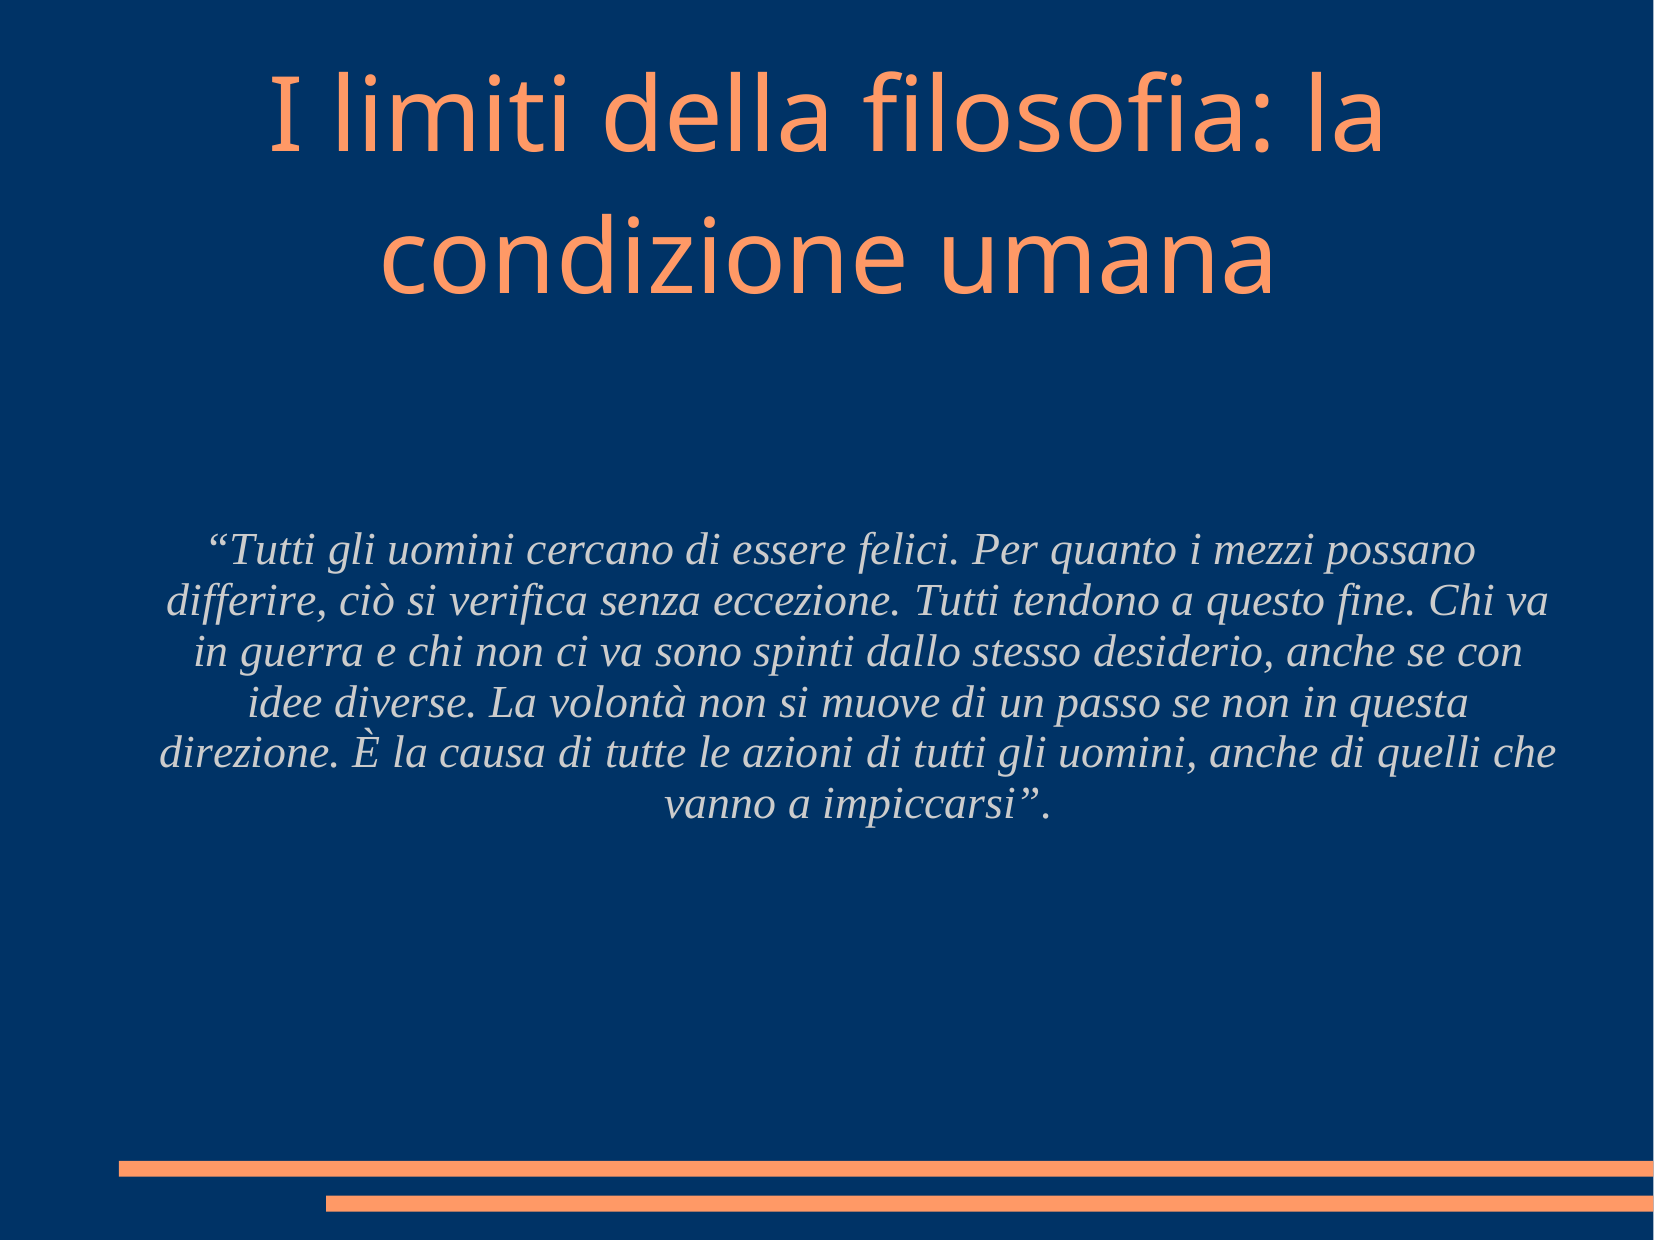

# I limiti della filosofia: la condizione umana
“Tutti gli uomini cercano di essere felici. Per quanto i mezzi possano differire, ciò si verifica senza eccezione. Tutti tendono a questo fine. Chi va in guerra e chi non ci va sono spinti dallo stesso desiderio, anche se con idee diverse. La volontà non si muove di un passo se non in questa direzione. È la causa di tutte le azioni di tutti gli uomini, anche di quelli che vanno a impiccarsi”.